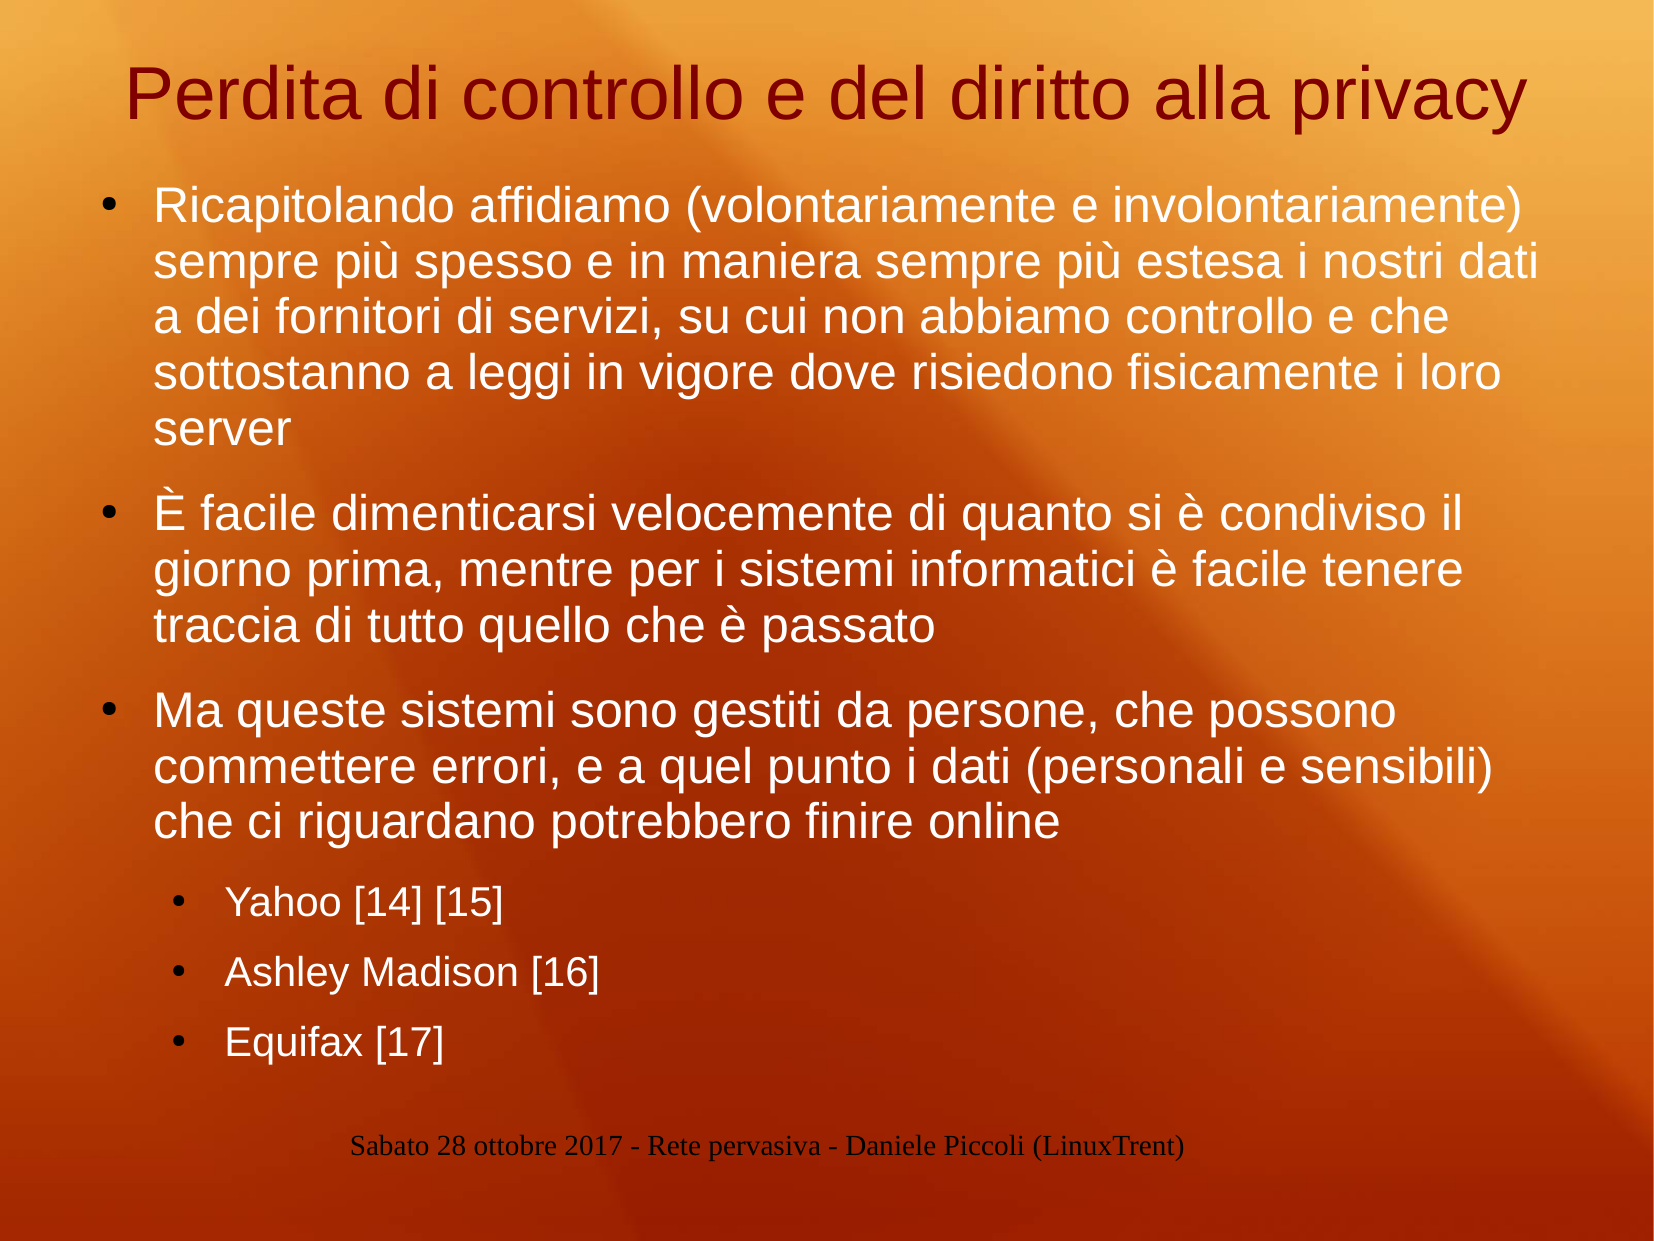

# Perdita di controllo e del diritto alla privacy
Ricapitolando affidiamo (volontariamente e involontariamente) sempre più spesso e in maniera sempre più estesa i nostri dati a dei fornitori di servizi, su cui non abbiamo controllo e che sottostanno a leggi in vigore dove risiedono fisicamente i loro server
È facile dimenticarsi velocemente di quanto si è condiviso il giorno prima, mentre per i sistemi informatici è facile tenere traccia di tutto quello che è passato
Ma queste sistemi sono gestiti da persone, che possono commettere errori, e a quel punto i dati (personali e sensibili) che ci riguardano potrebbero finire online
Yahoo [14] [15]
Ashley Madison [16]
Equifax [17]
Sabato 28 ottobre 2017 - Rete pervasiva - Daniele Piccoli (LinuxTrent)